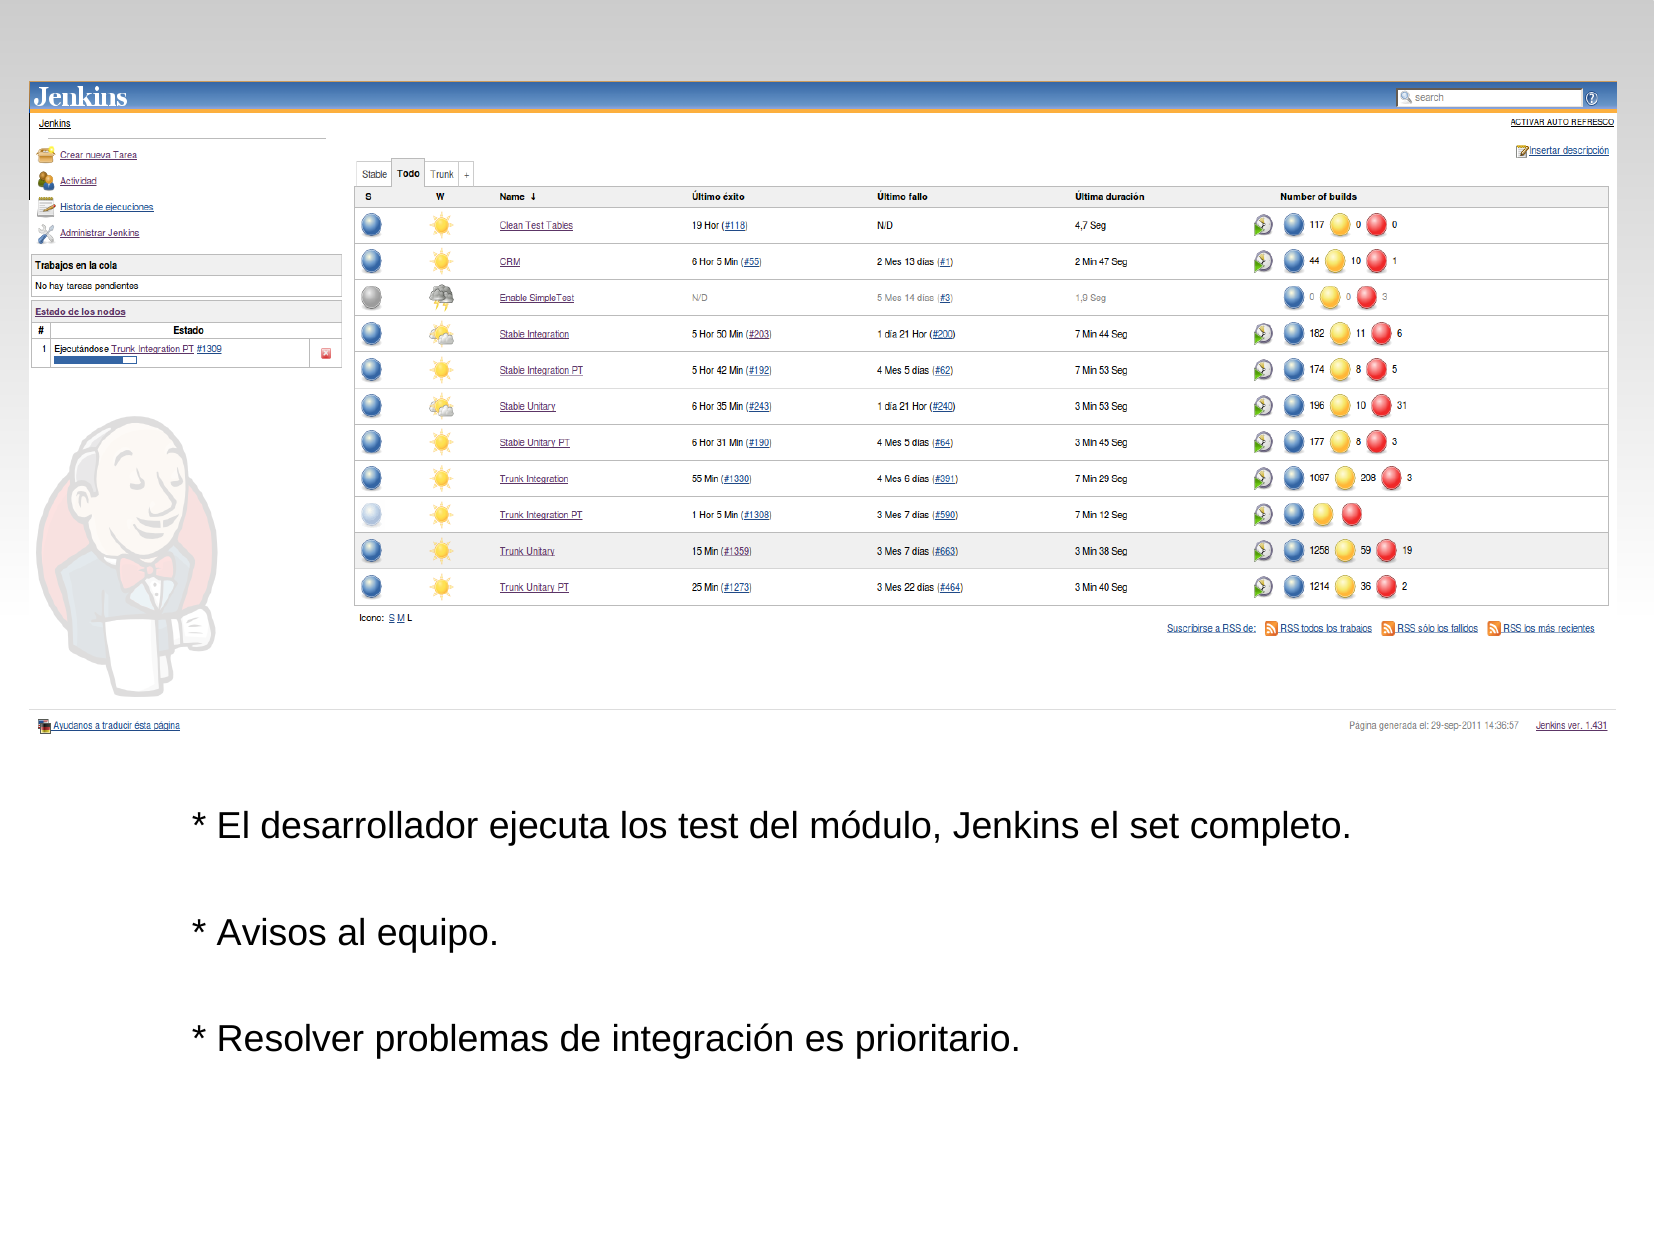

* El desarrollador ejecuta los test del módulo, Jenkins el set completo.
* Avisos al equipo.
* Resolver problemas de integración es prioritario.